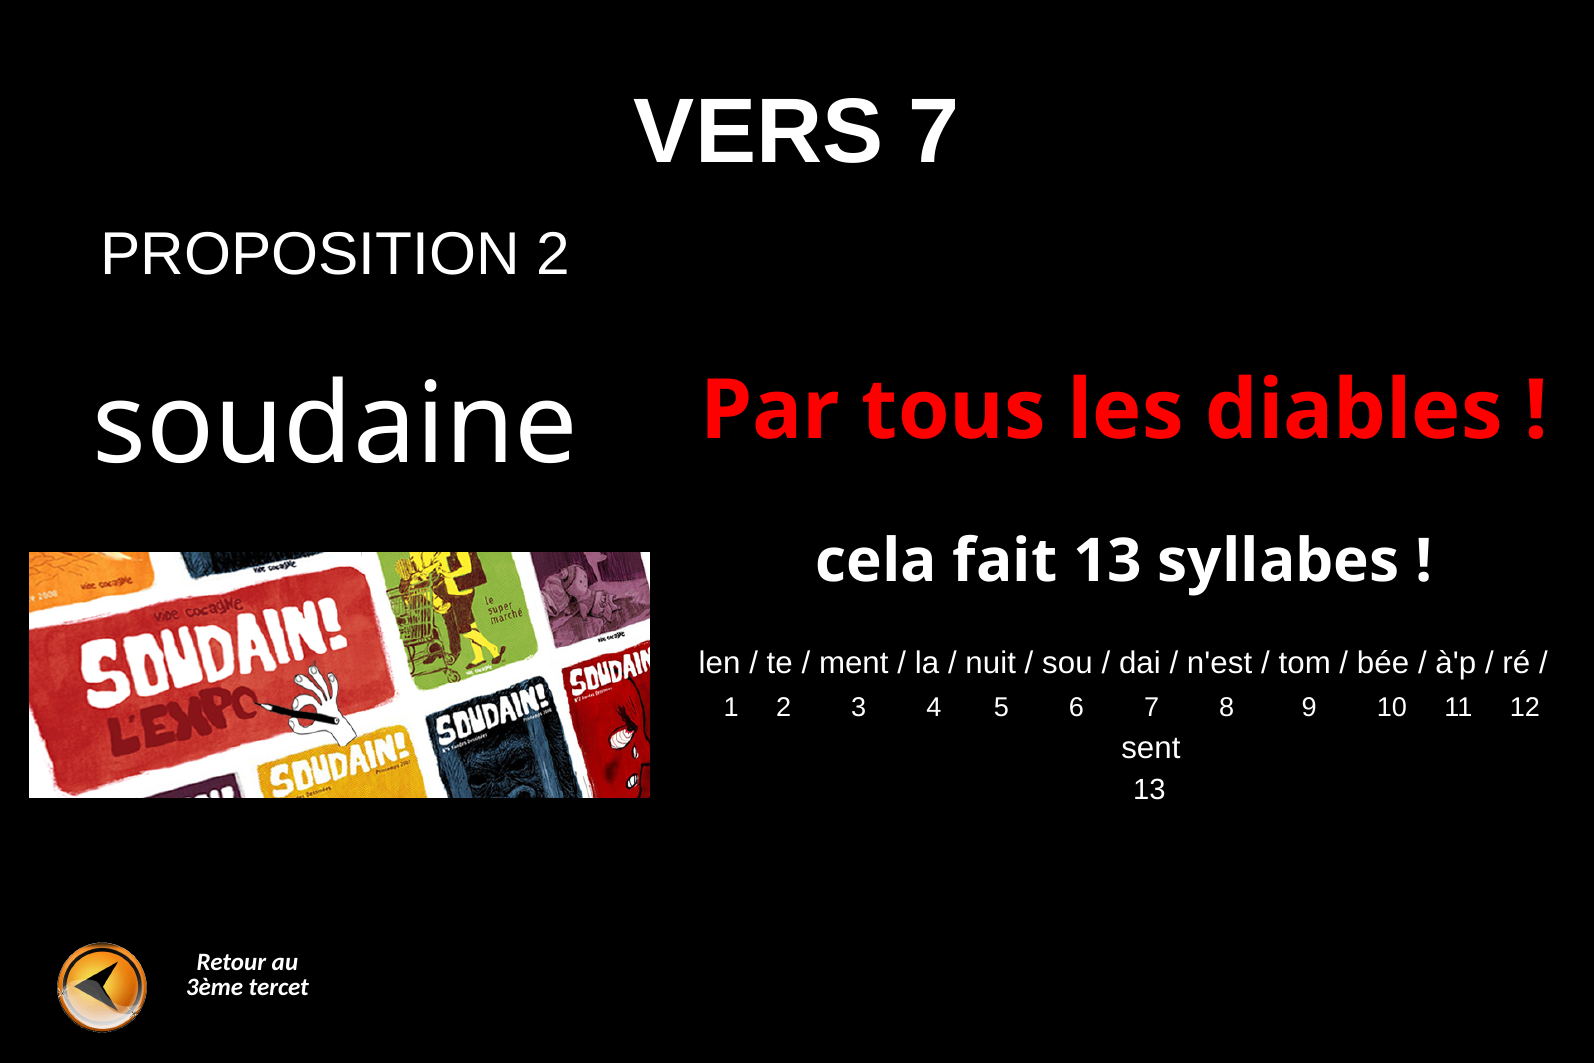

# VERS 7
PROPOSITION 2
soudaine
Par tous les diables !
cela fait 13 syllabes !
len / te / ment / la / nuit / sou / dai / n'est / tom / bée / à'p / ré /
 1 2 3 4 5 6 7 8 9 10 11 12
 sent
 13
Retour au
3ème tercet